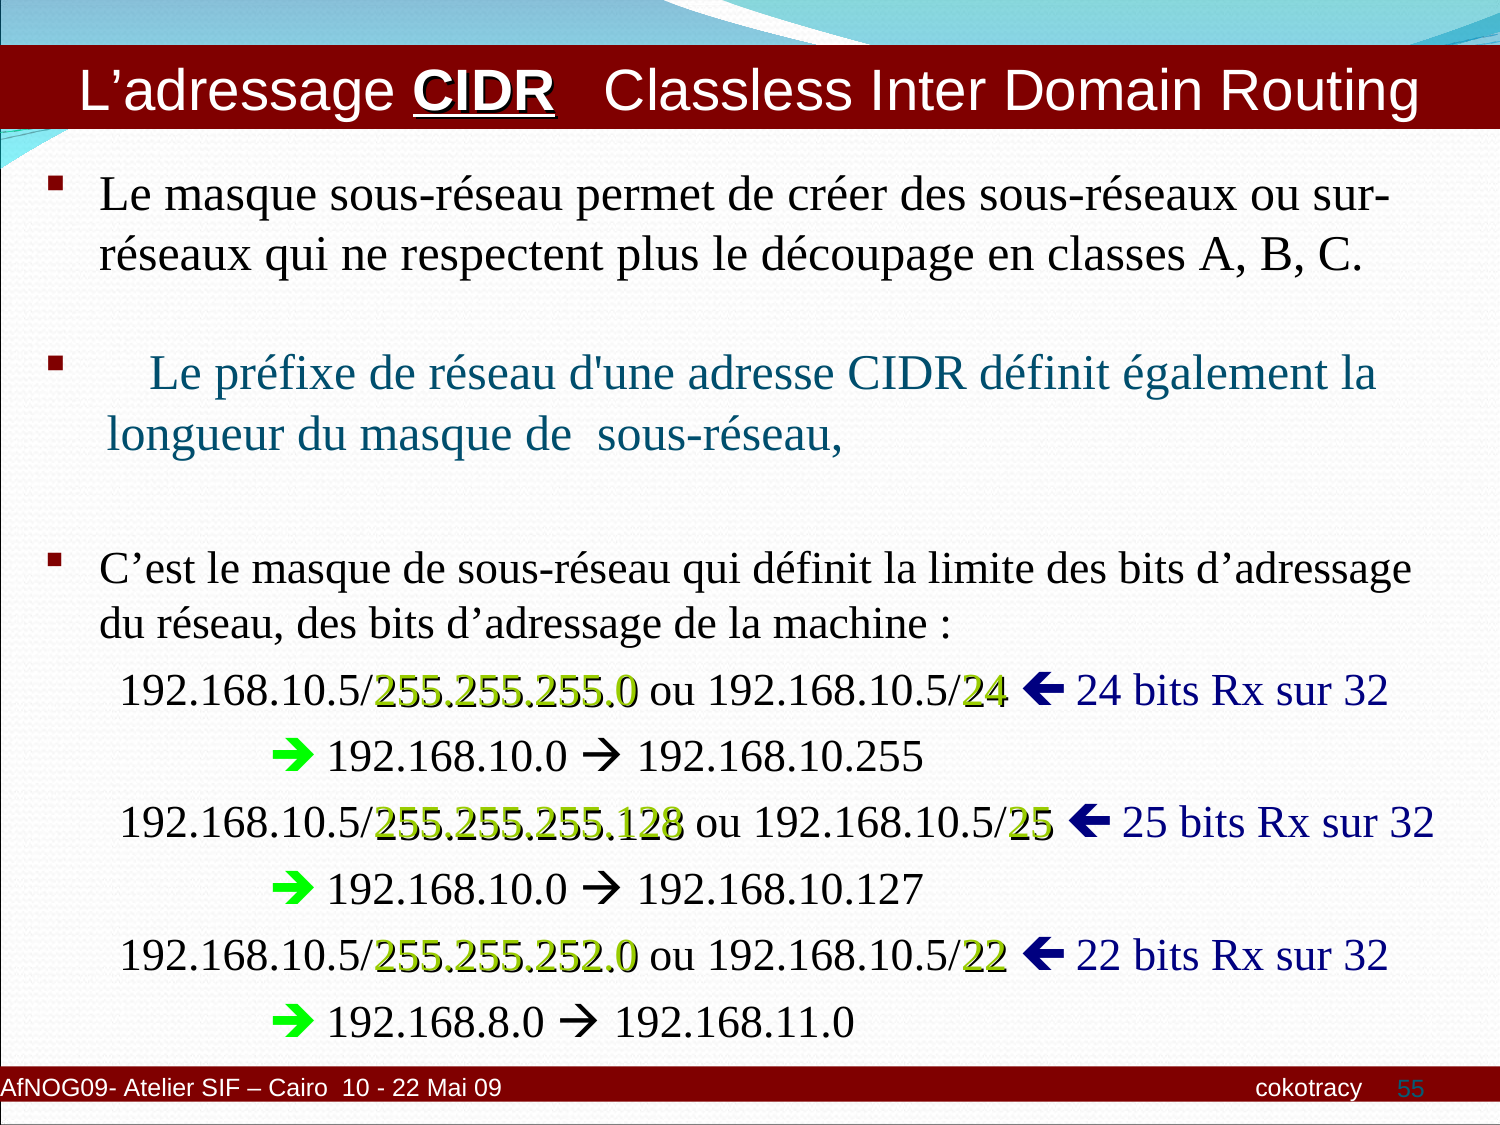

L’adressage CIDR Classless Inter Domain Routing
Le masque sous-réseau permet de créer des sous-réseaux ou sur-réseaux qui ne respectent plus le découpage en classes A, B, C.
 Le préfixe de réseau d'une adresse CIDR définit également la
 longueur du masque de sous-réseau,
C’est le masque de sous-réseau qui définit la limite des bits d’adressage du réseau, des bits d’adressage de la machine :
192.168.10.5/255.255.255.0 ou 192.168.10.5/24  24 bits Rx sur 32
 192.168.10.0  192.168.10.255
192.168.10.5/255.255.255.128 ou 192.168.10.5/25  25 bits Rx sur 32
 192.168.10.0  192.168.10.127
192.168.10.5/255.255.252.0 ou 192.168.10.5/22  22 bits Rx sur 32
 192.168.8.0  192.168.11.0
AfNOG09- Atelier SIF – Cairo 10 - 22 Mai 09 cokotracy